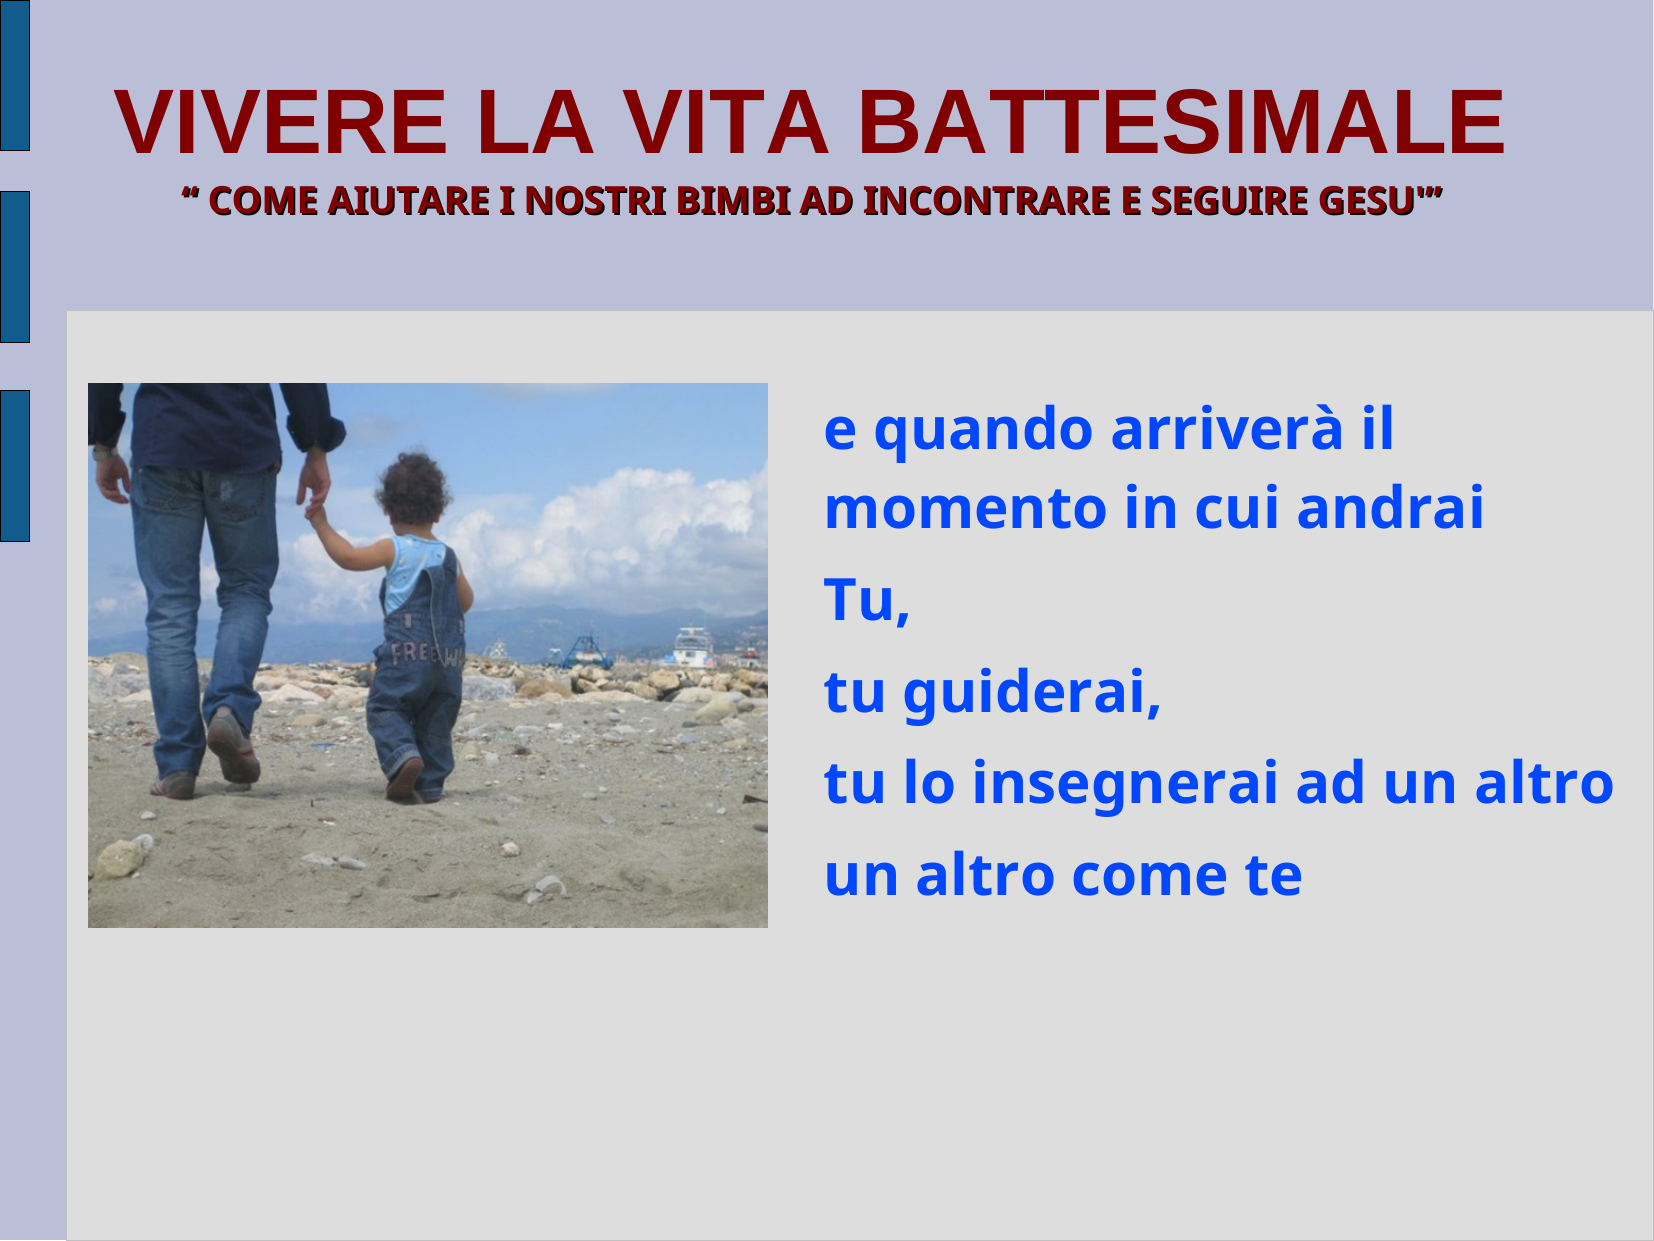

# VIVERE LA VITA BATTESIMALE “ COME AIUTARE I NOSTRI BIMBI AD INCONTRARE E SEGUIRE GESU'”
e quando arriverà il momento in cui andrai
Tu,
tu guiderai,
tu lo insegnerai ad un altro
un altro come te